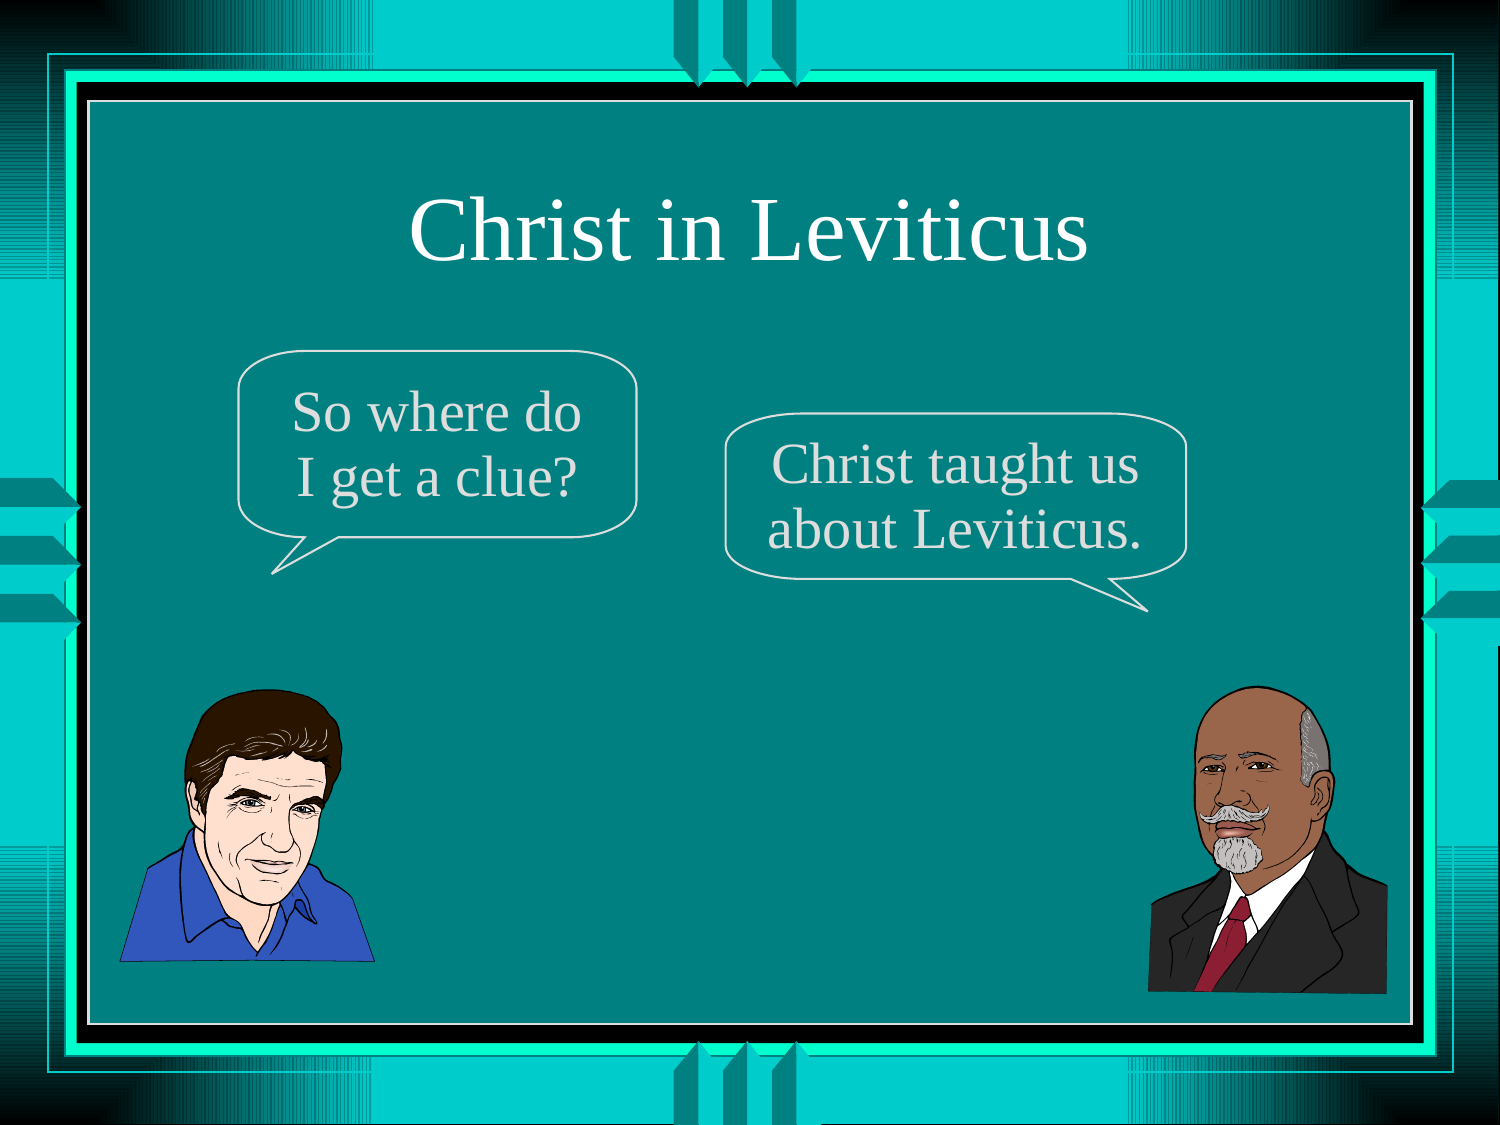

# Christ in Leviticus
So where do
I get a clue?
Christ taught us
about Leviticus.